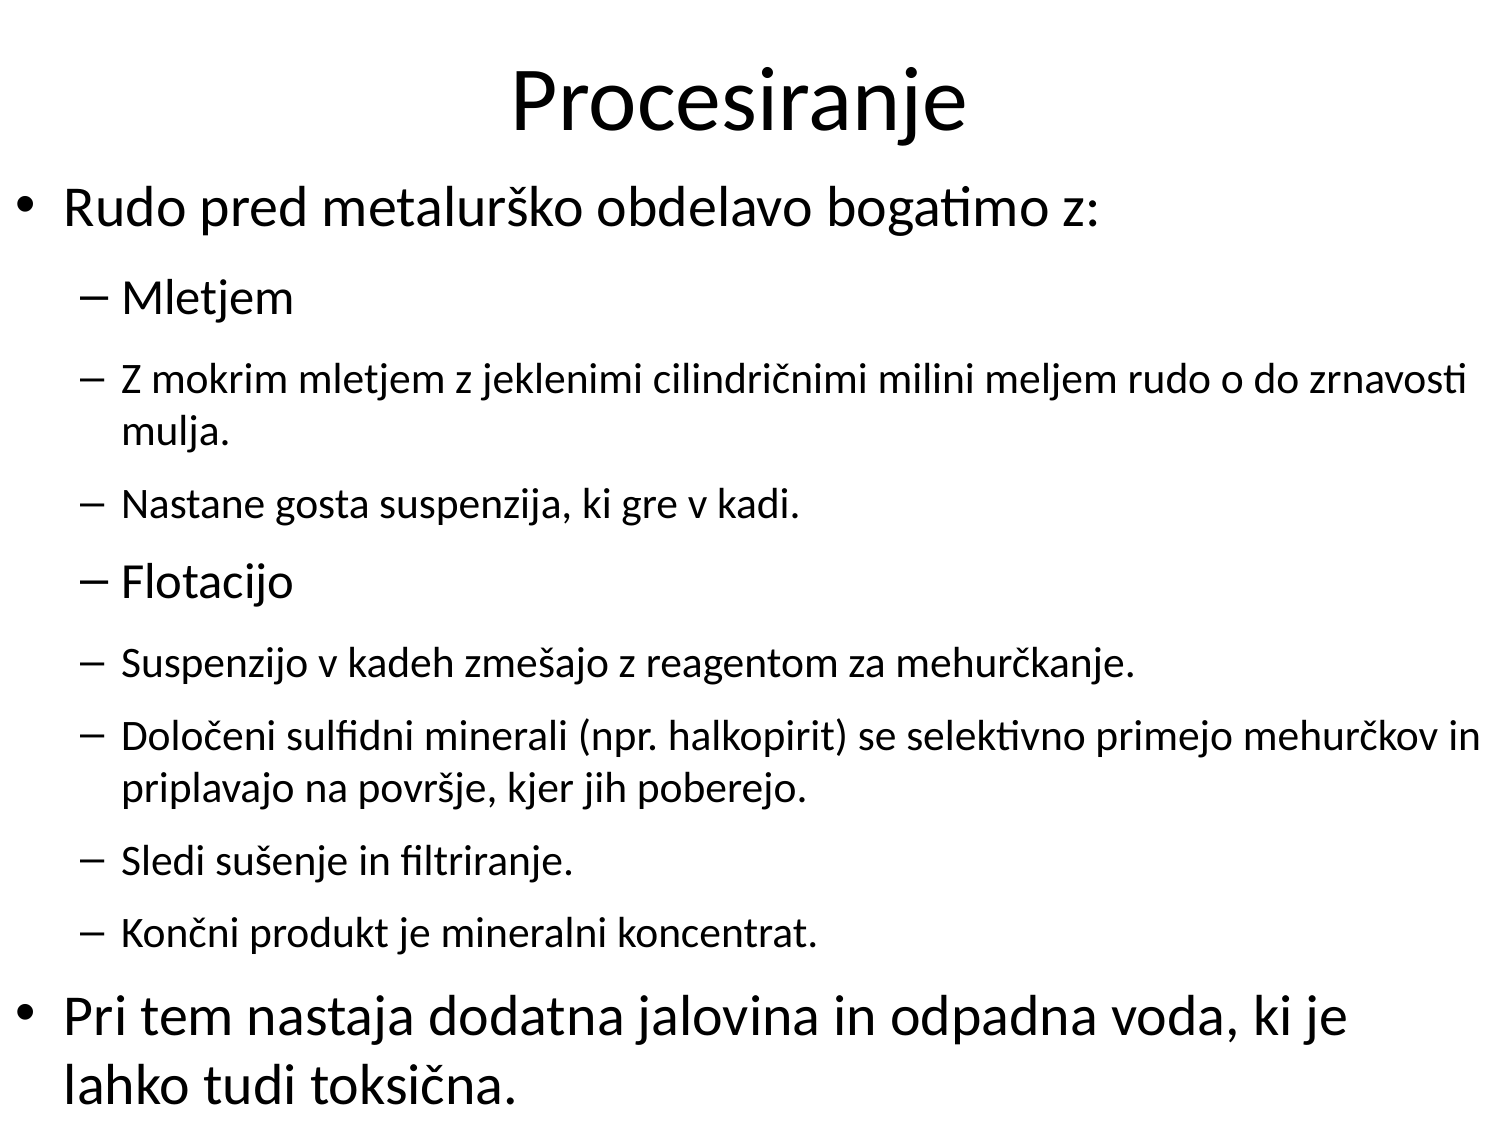

# Procesiranje
Rudo pred metalurško obdelavo bogatimo z:
Mletjem
Z mokrim mletjem z jeklenimi cilindričnimi milini meljem rudo o do zrnavosti mulja.
Nastane gosta suspenzija, ki gre v kadi.
Flotacijo
Suspenzijo v kadeh zmešajo z reagentom za mehurčkanje.
Določeni sulfidni minerali (npr. halkopirit) se selektivno primejo mehurčkov in priplavajo na površje, kjer jih poberejo.
Sledi sušenje in filtriranje.
Končni produkt je mineralni koncentrat.
Pri tem nastaja dodatna jalovina in odpadna voda, ki je lahko tudi toksična.